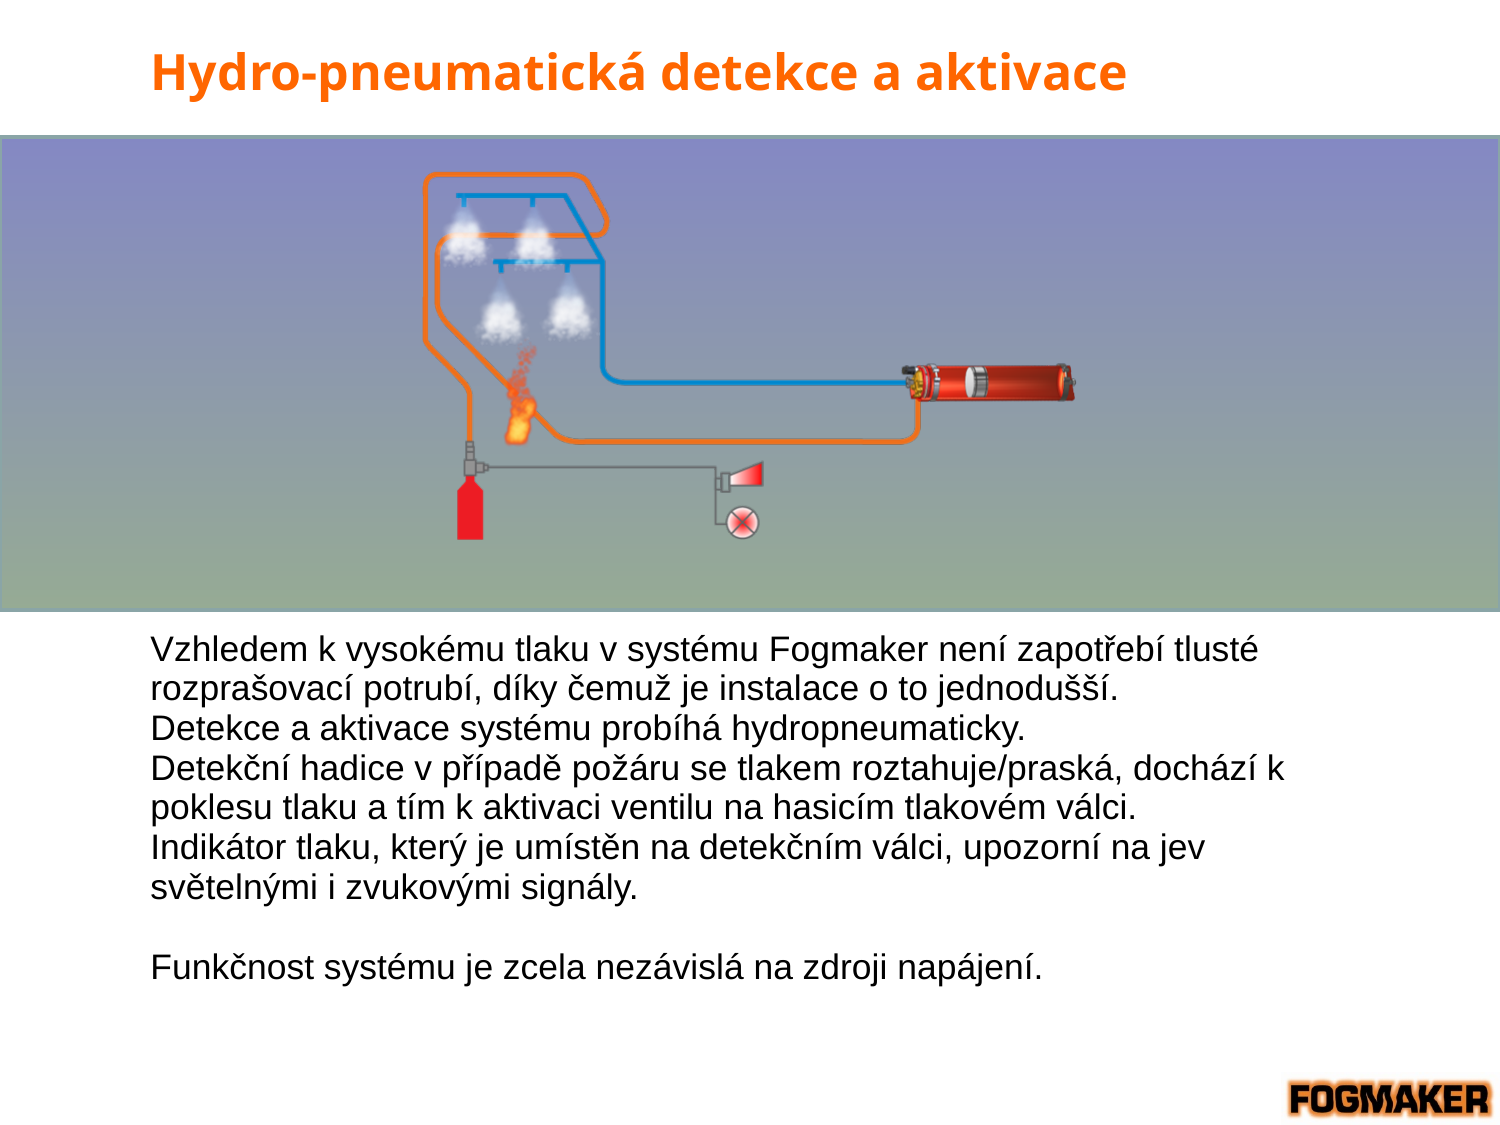

Hydro-pneumatická detekce a aktivace
Vzhledem k vysokému tlaku v systému Fogmaker není zapotřebí tlusté rozprašovací potrubí, díky čemuž je instalace o to jednodušší.
Detekce a aktivace systému probíhá hydropneumaticky.
Detekční hadice v případě požáru se tlakem roztahuje/praská, dochází k poklesu tlaku a tím k aktivaci ventilu na hasicím tlakovém válci.
Indikátor tlaku, který je umístěn na detekčním válci, upozorní na jev světelnými i zvukovými signály.
Funkčnost systému je zcela nezávislá na zdroji napájení.